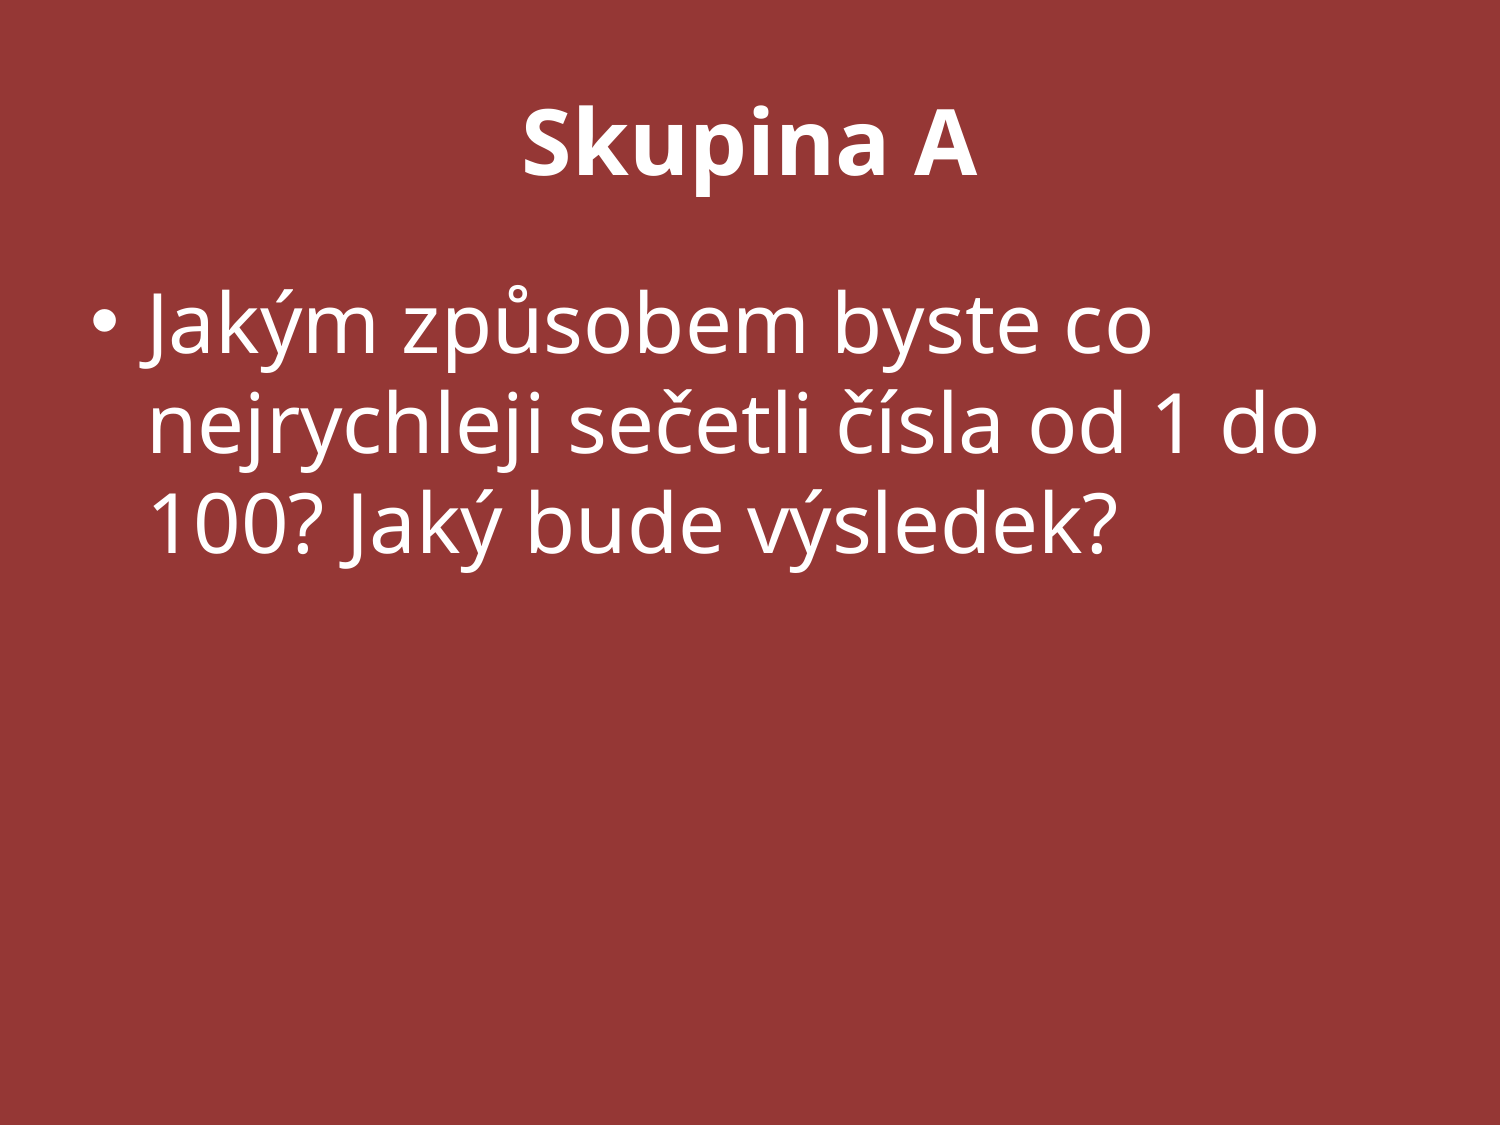

# Skupina A
Jakým způsobem byste co nejrychleji sečetli čísla od 1 do 100? Jaký bude výsledek?